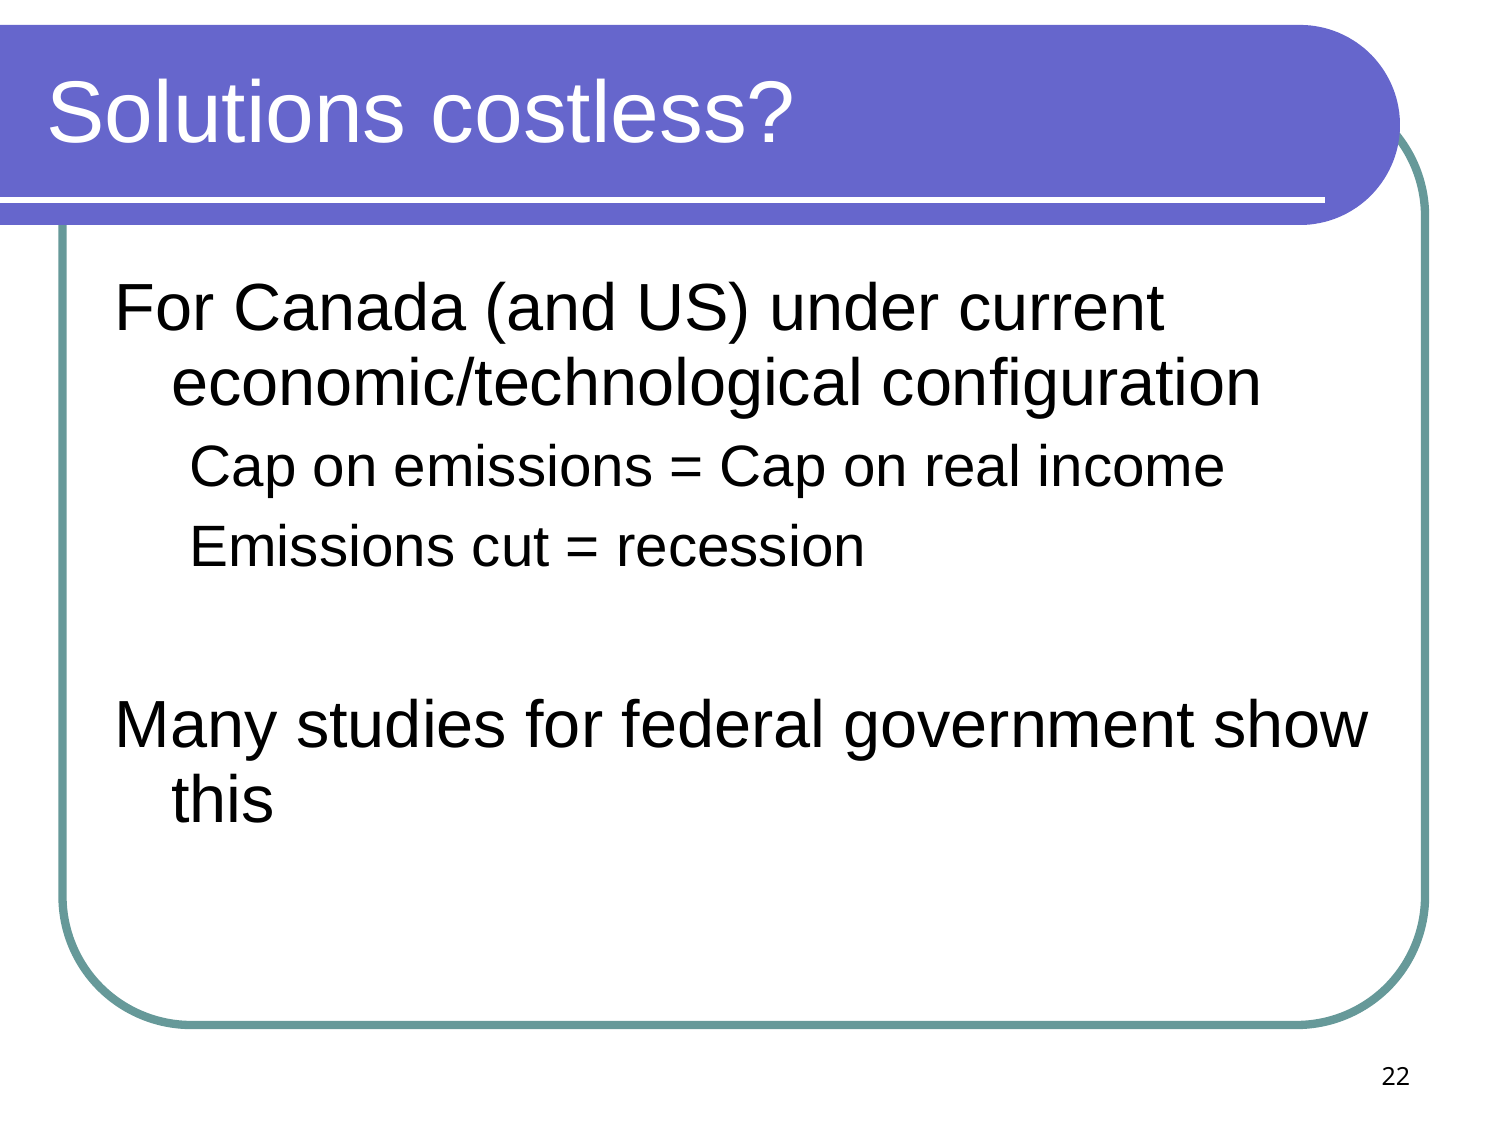

# Solutions costless?
For Canada (and US) under current economic/technological configuration
Cap on emissions = Cap on real income
Emissions cut = recession
Many studies for federal government show this
22